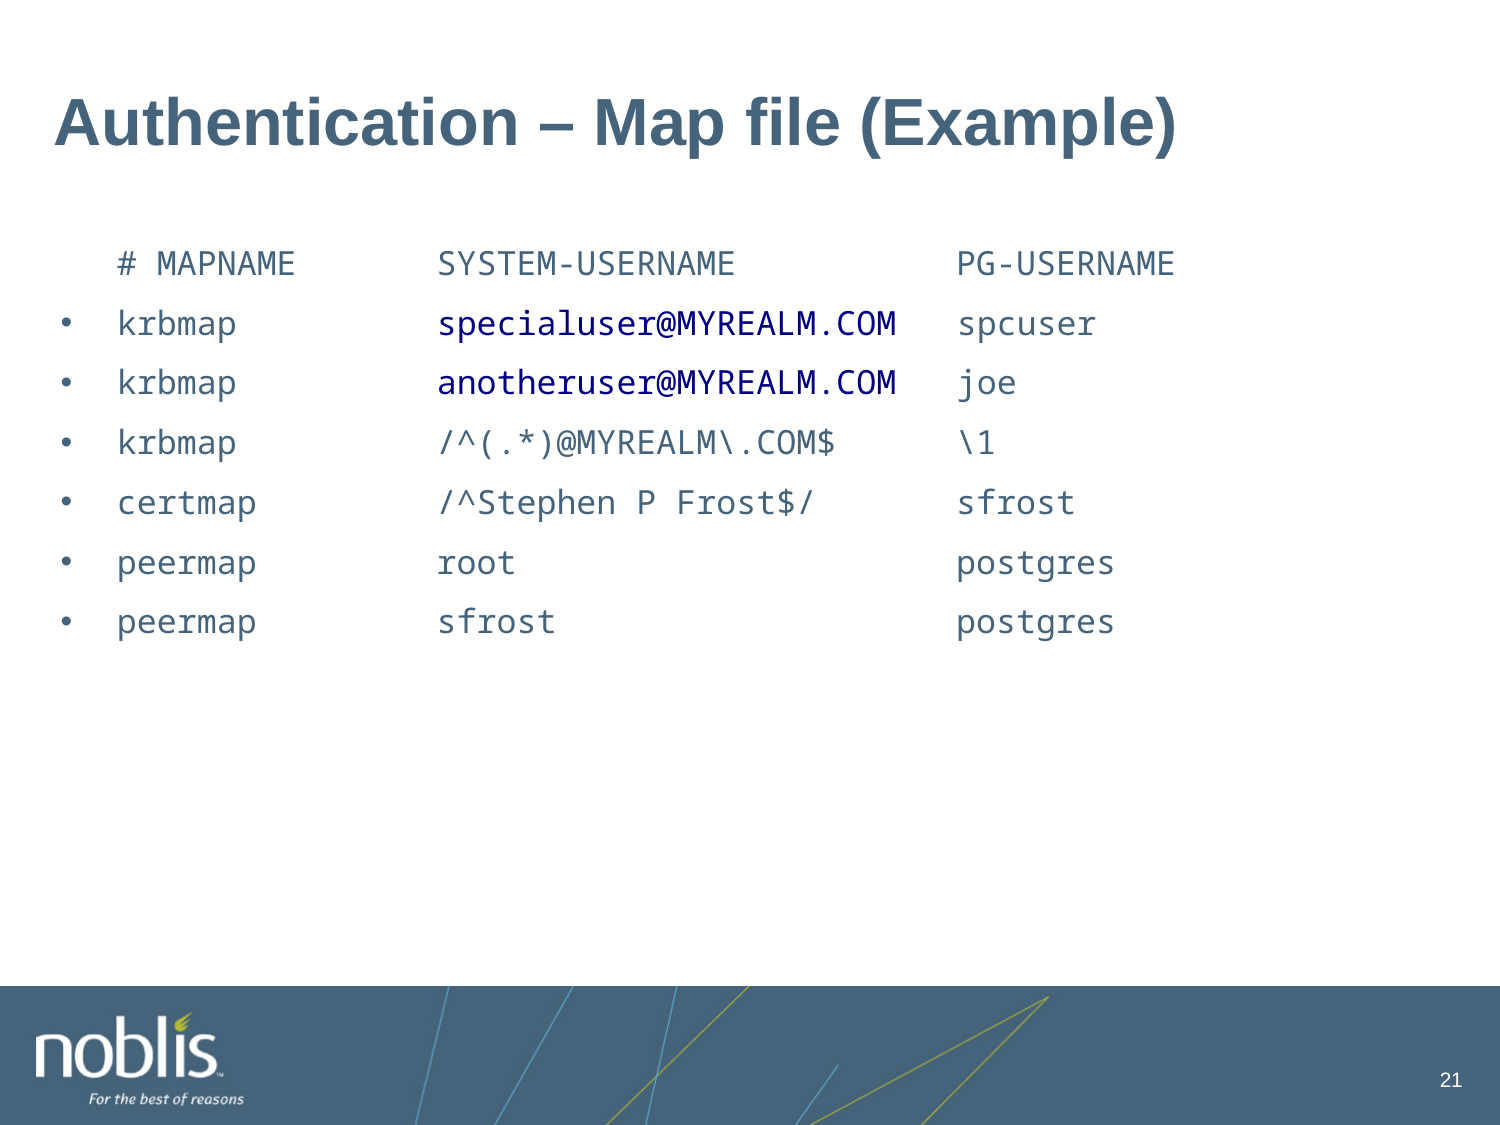

# Authentication – Map file (Example)
# MAPNAME SYSTEM-USERNAME PG-USERNAME
krbmap specialuser@MYREALM.COM spcuser
krbmap anotheruser@MYREALM.COM joe
krbmap /^(.*)@MYREALM\.COM$ \1
certmap /^Stephen P Frost$/ sfrost
peermap root postgres
peermap sfrost postgres